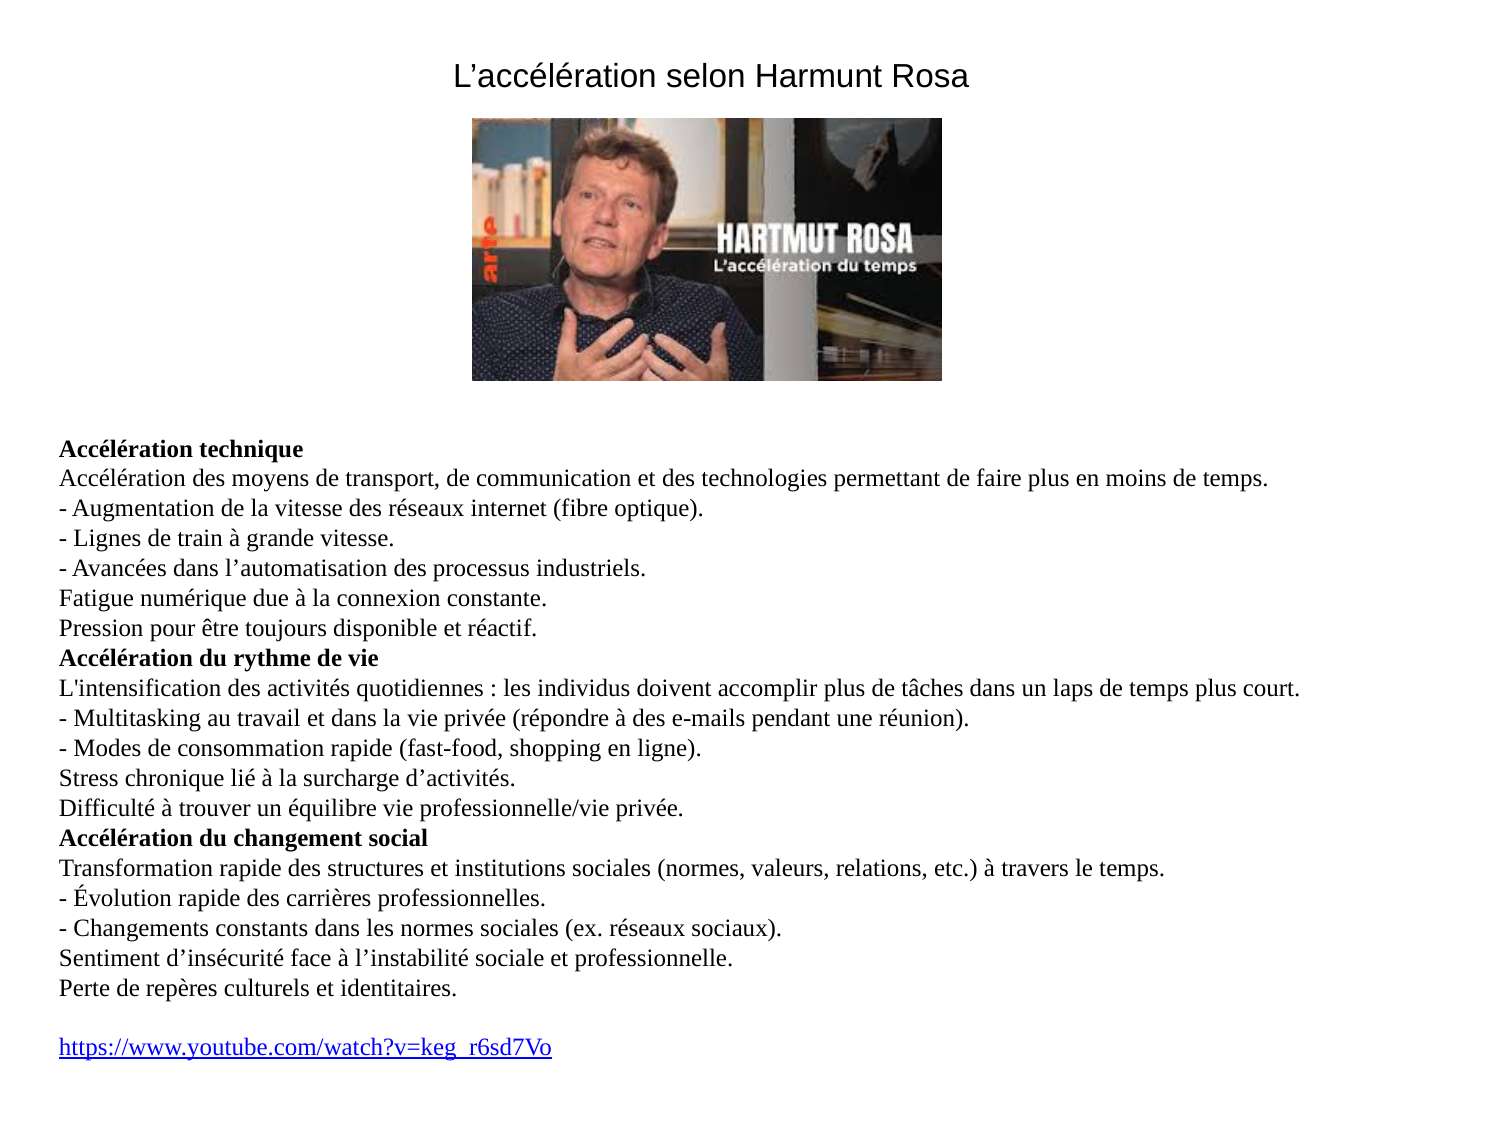

# L’accélération selon Harmunt Rosa
Accélération technique
Accélération des moyens de transport, de communication et des technologies permettant de faire plus en moins de temps.
- Augmentation de la vitesse des réseaux internet (fibre optique).
- Lignes de train à grande vitesse.
- Avancées dans l’automatisation des processus industriels.
Fatigue numérique due à la connexion constante.
Pression pour être toujours disponible et réactif.
Accélération du rythme de vie
L'intensification des activités quotidiennes : les individus doivent accomplir plus de tâches dans un laps de temps plus court.
- Multitasking au travail et dans la vie privée (répondre à des e-mails pendant une réunion).
- Modes de consommation rapide (fast-food, shopping en ligne).
Stress chronique lié à la surcharge d’activités.
Difficulté à trouver un équilibre vie professionnelle/vie privée.
Accélération du changement social
Transformation rapide des structures et institutions sociales (normes, valeurs, relations, etc.) à travers le temps.
- Évolution rapide des carrières professionnelles.
- Changements constants dans les normes sociales (ex. réseaux sociaux).
Sentiment d’insécurité face à l’instabilité sociale et professionnelle.
Perte de repères culturels et identitaires.
https://www.youtube.com/watch?v=keg_r6sd7Vo